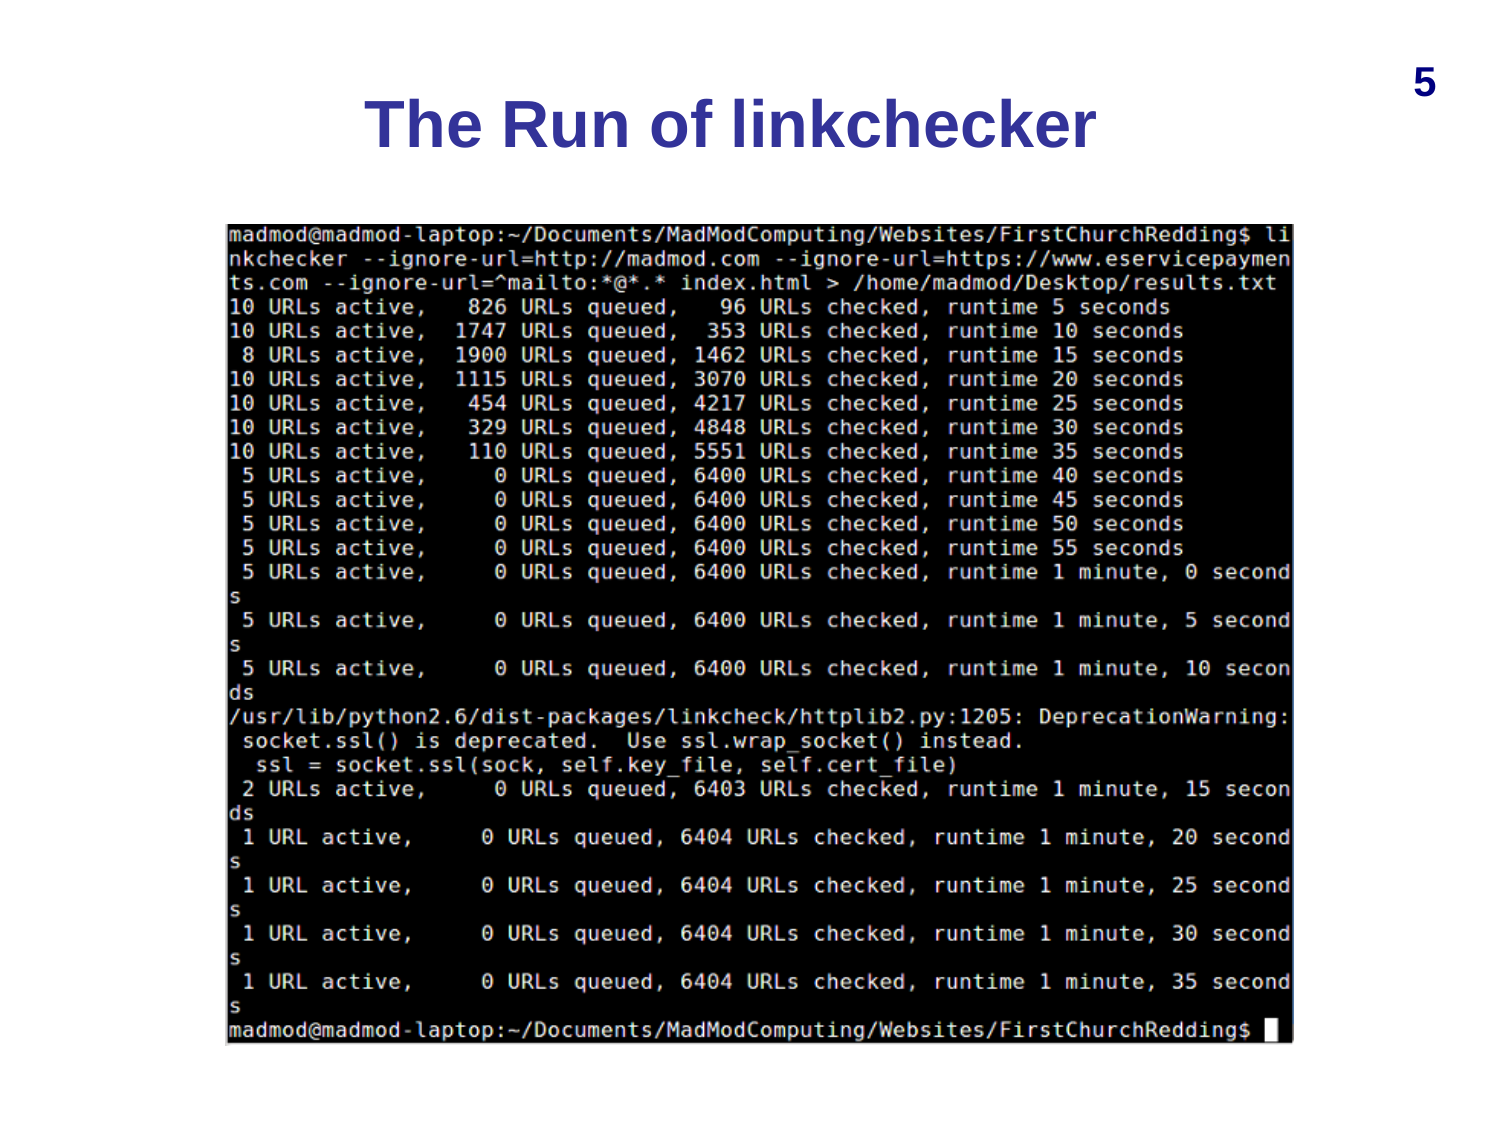

5
# The Run of linkchecker
(I didn't insert the CD-R before doing this.)